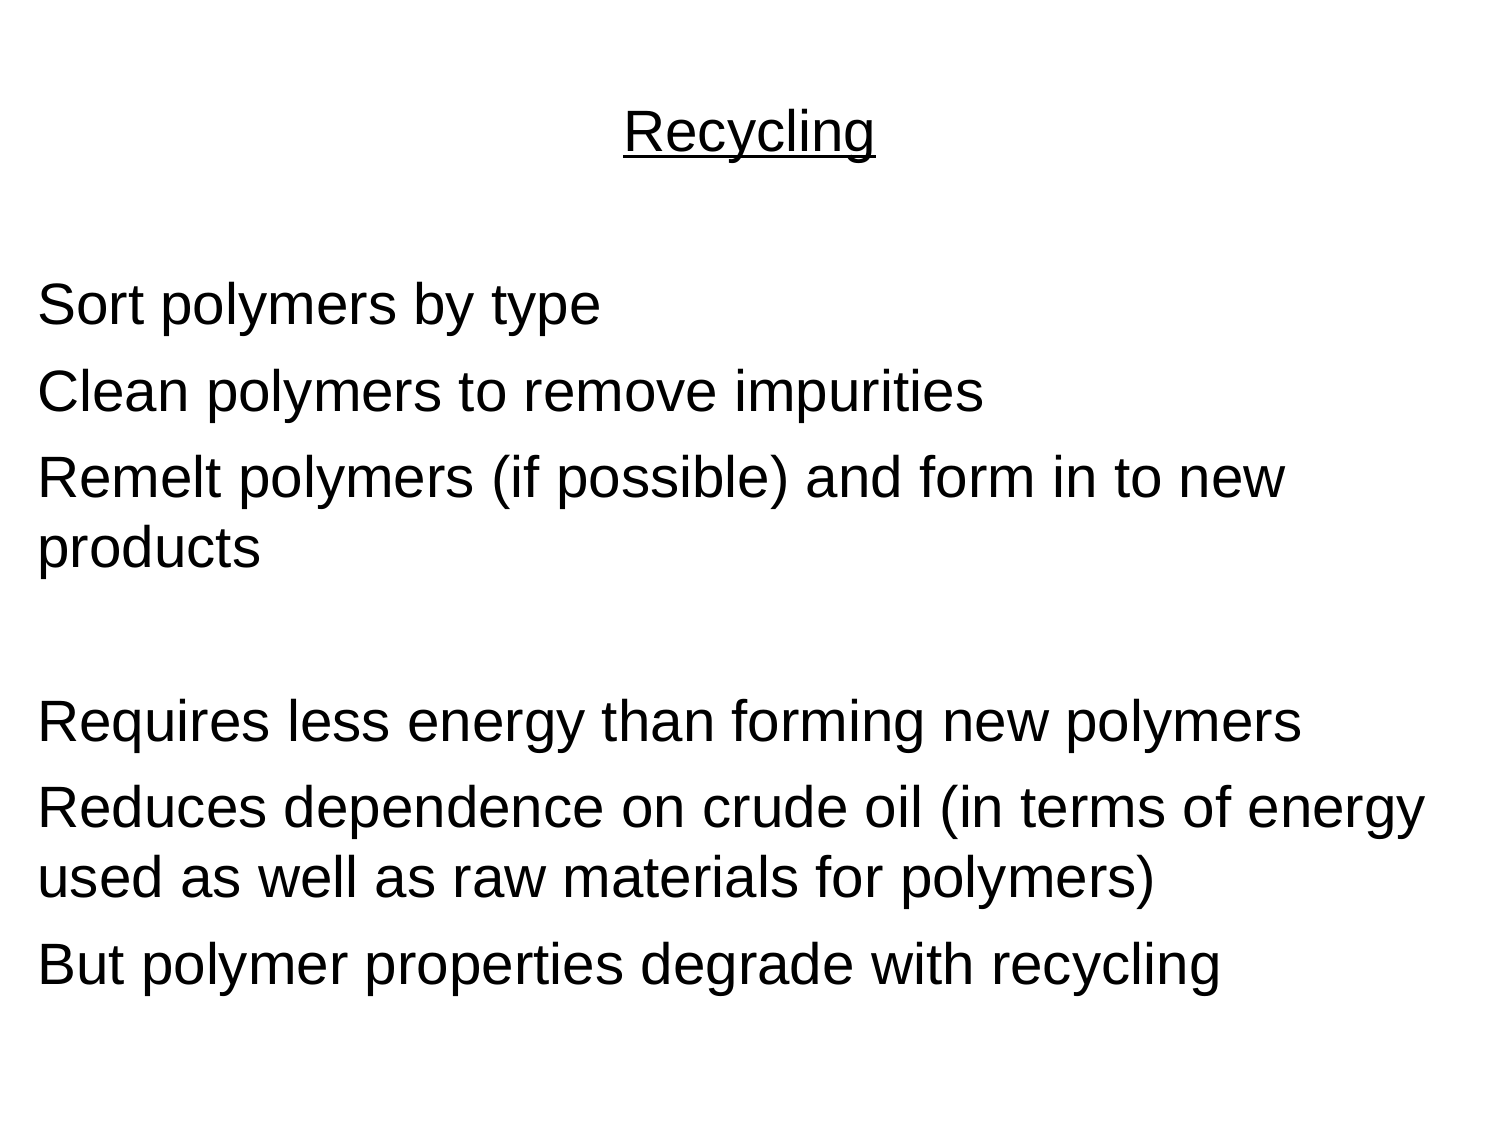

# Recycling
Sort polymers by type
Clean polymers to remove impurities
Remelt polymers (if possible) and form in to new products
Requires less energy than forming new polymers
Reduces dependence on crude oil (in terms of energy used as well as raw materials for polymers)
But polymer properties degrade with recycling